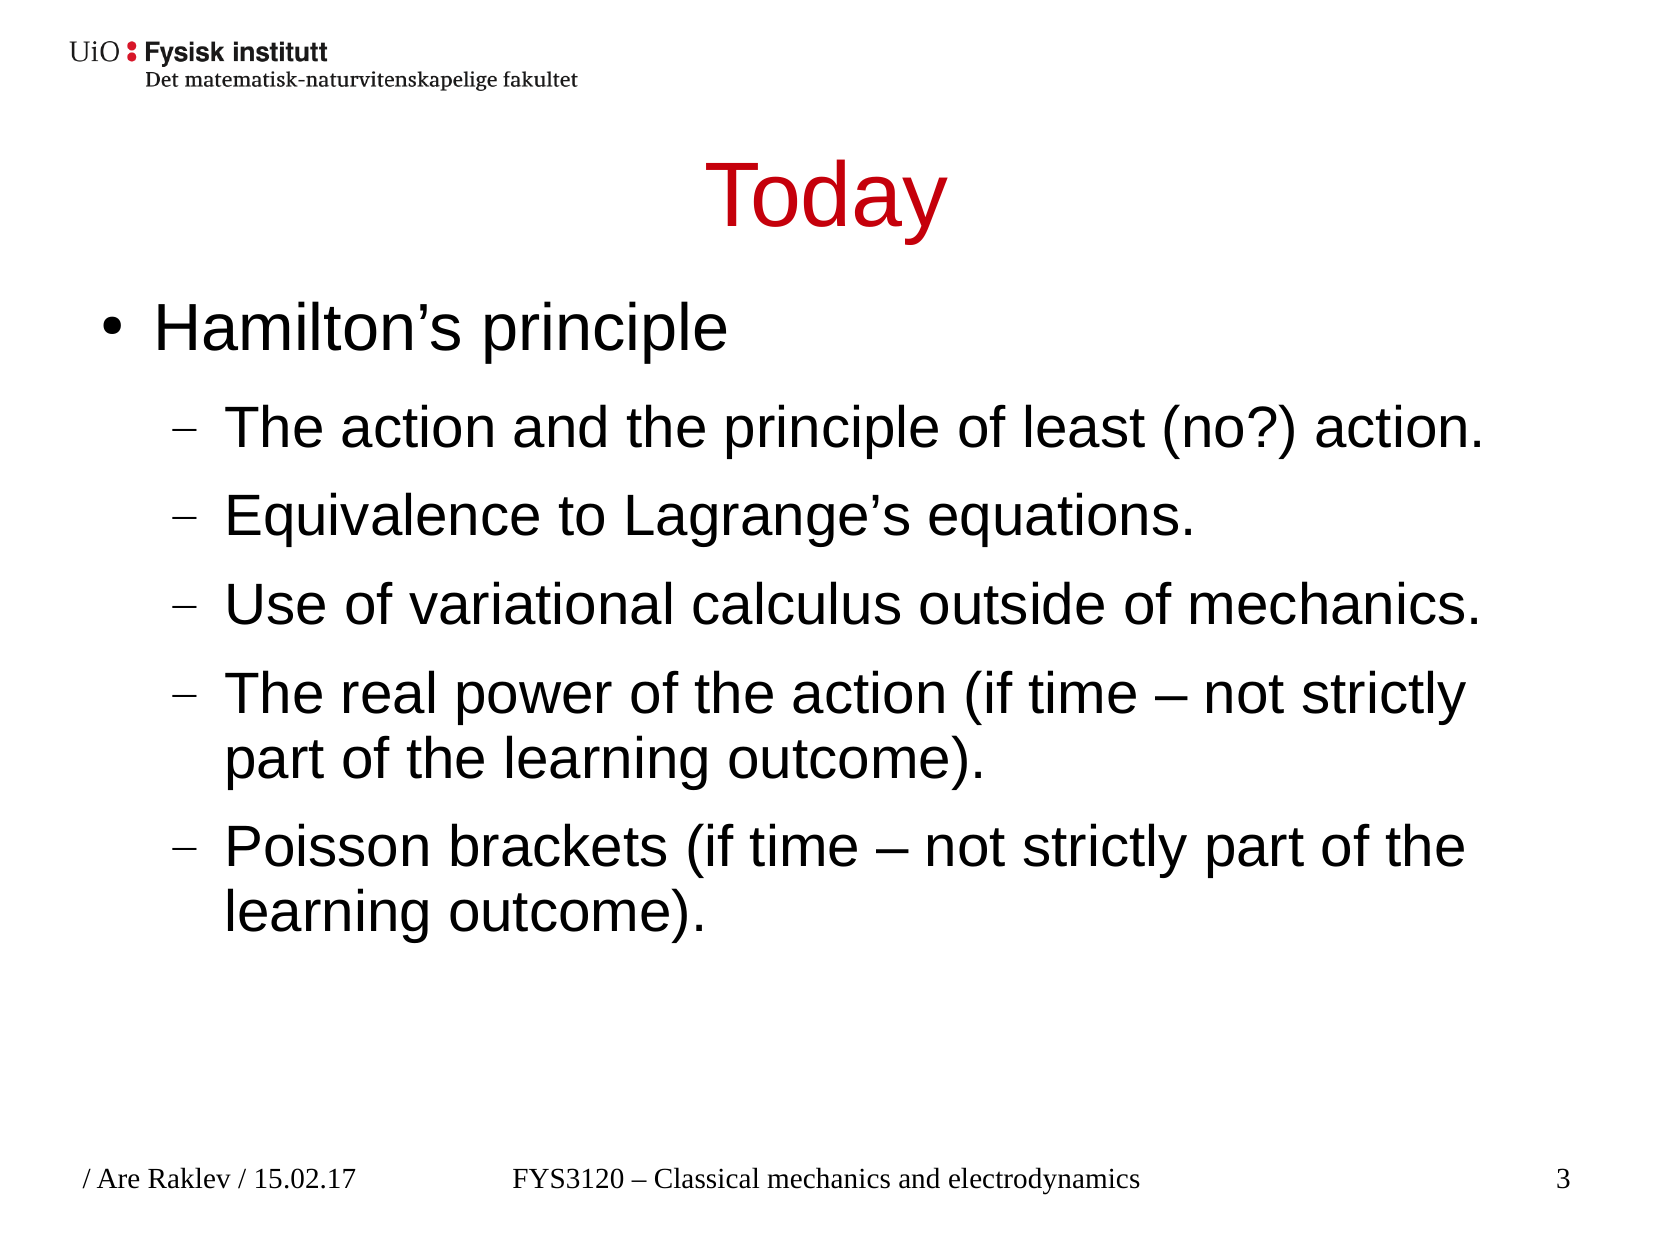

# Today
Hamilton’s principle
The action and the principle of least (no?) action.
Equivalence to Lagrange’s equations.
Use of variational calculus outside of mechanics.
The real power of the action (if time – not strictly part of the learning outcome).
Poisson brackets (if time – not strictly part of the learning outcome).
/ Are Raklev / 15.02.17
FYS3120 – Classical mechanics and electrodynamics
3